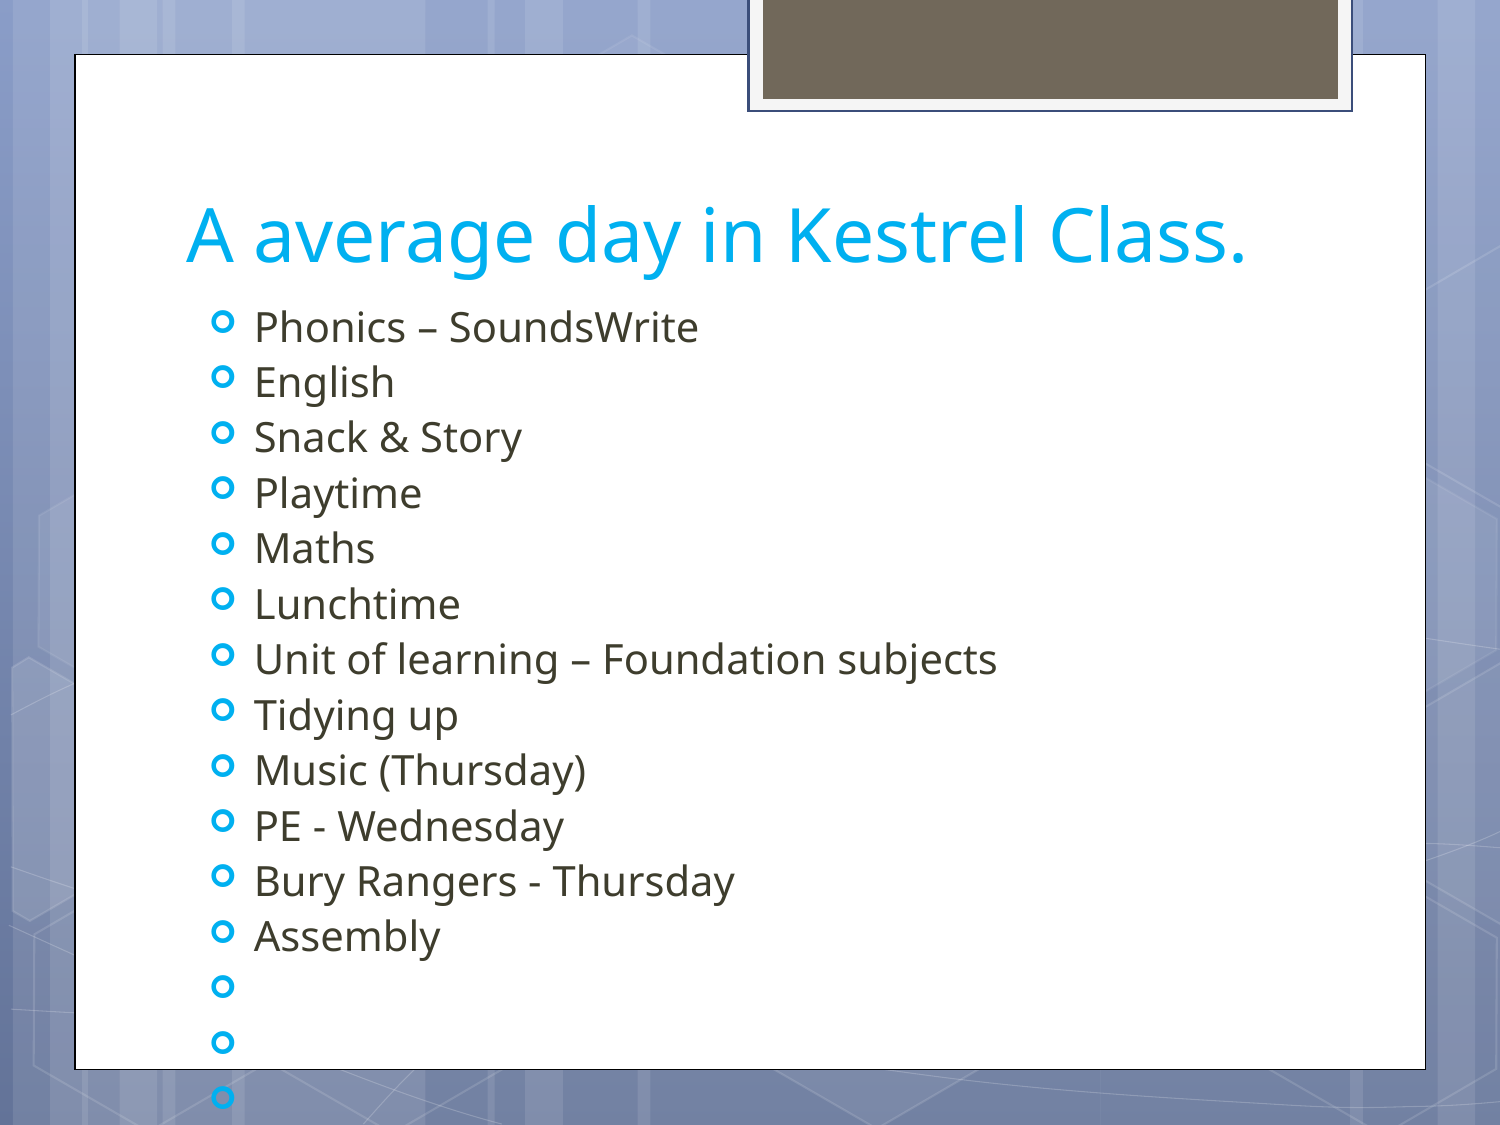

# A average day in Kestrel Class.
Phonics – SoundsWrite
English
Snack & Story
Playtime
Maths
Lunchtime
Unit of learning – Foundation subjects
Tidying up
Music (Thursday)
PE - Wednesday
Bury Rangers - Thursday
Assembly